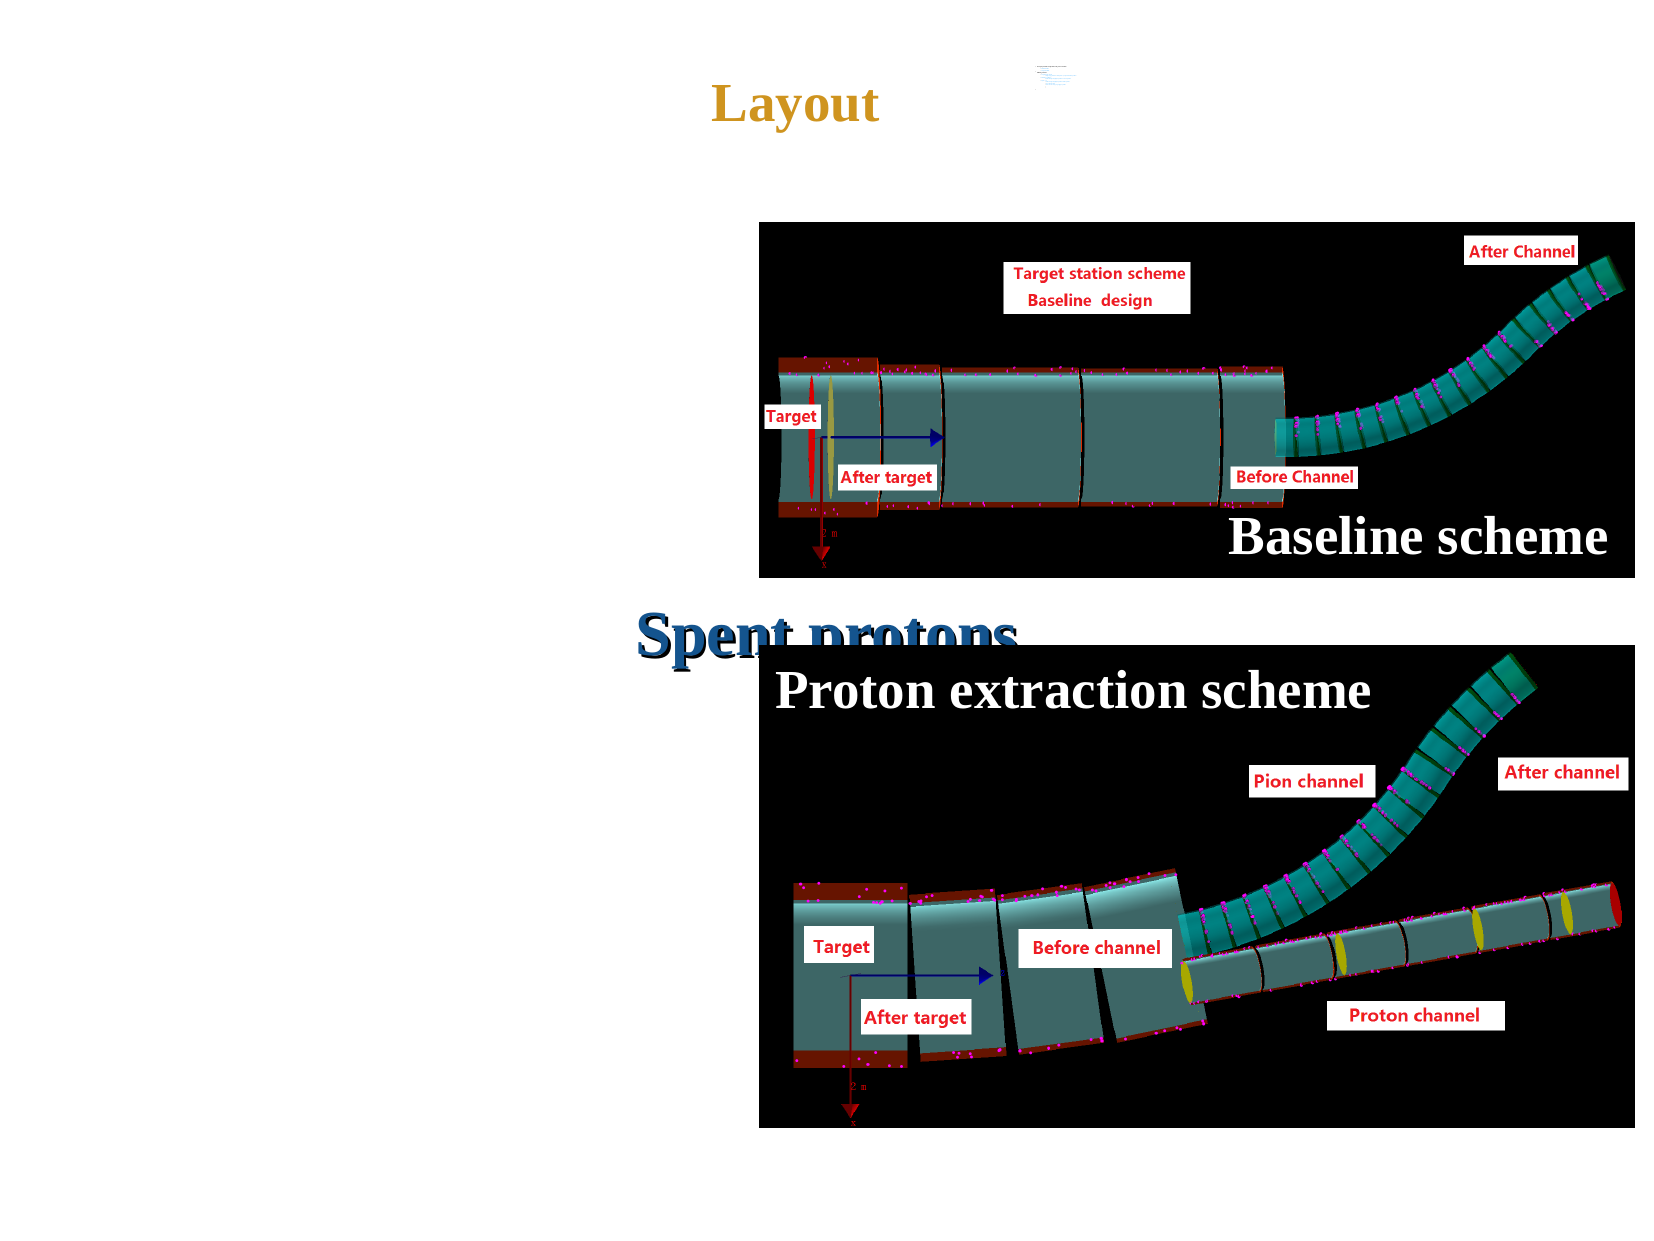

Layout
The input parameters is important to the proton extraction
Beam direction
Target direction
Matching solenoid
Length:6.5m3.6 m
High energy proton have about quarter cycle to provide initial separation
Bending 12 degree
Different magnetic rigidity to provide the second separation
By=0.2 T
Different magnetic rigidity to provide the third separation
Keep the beam orbit
This value can enlarge to get bigger separation
# Spent protons
Baseline scheme
Proton extraction scheme